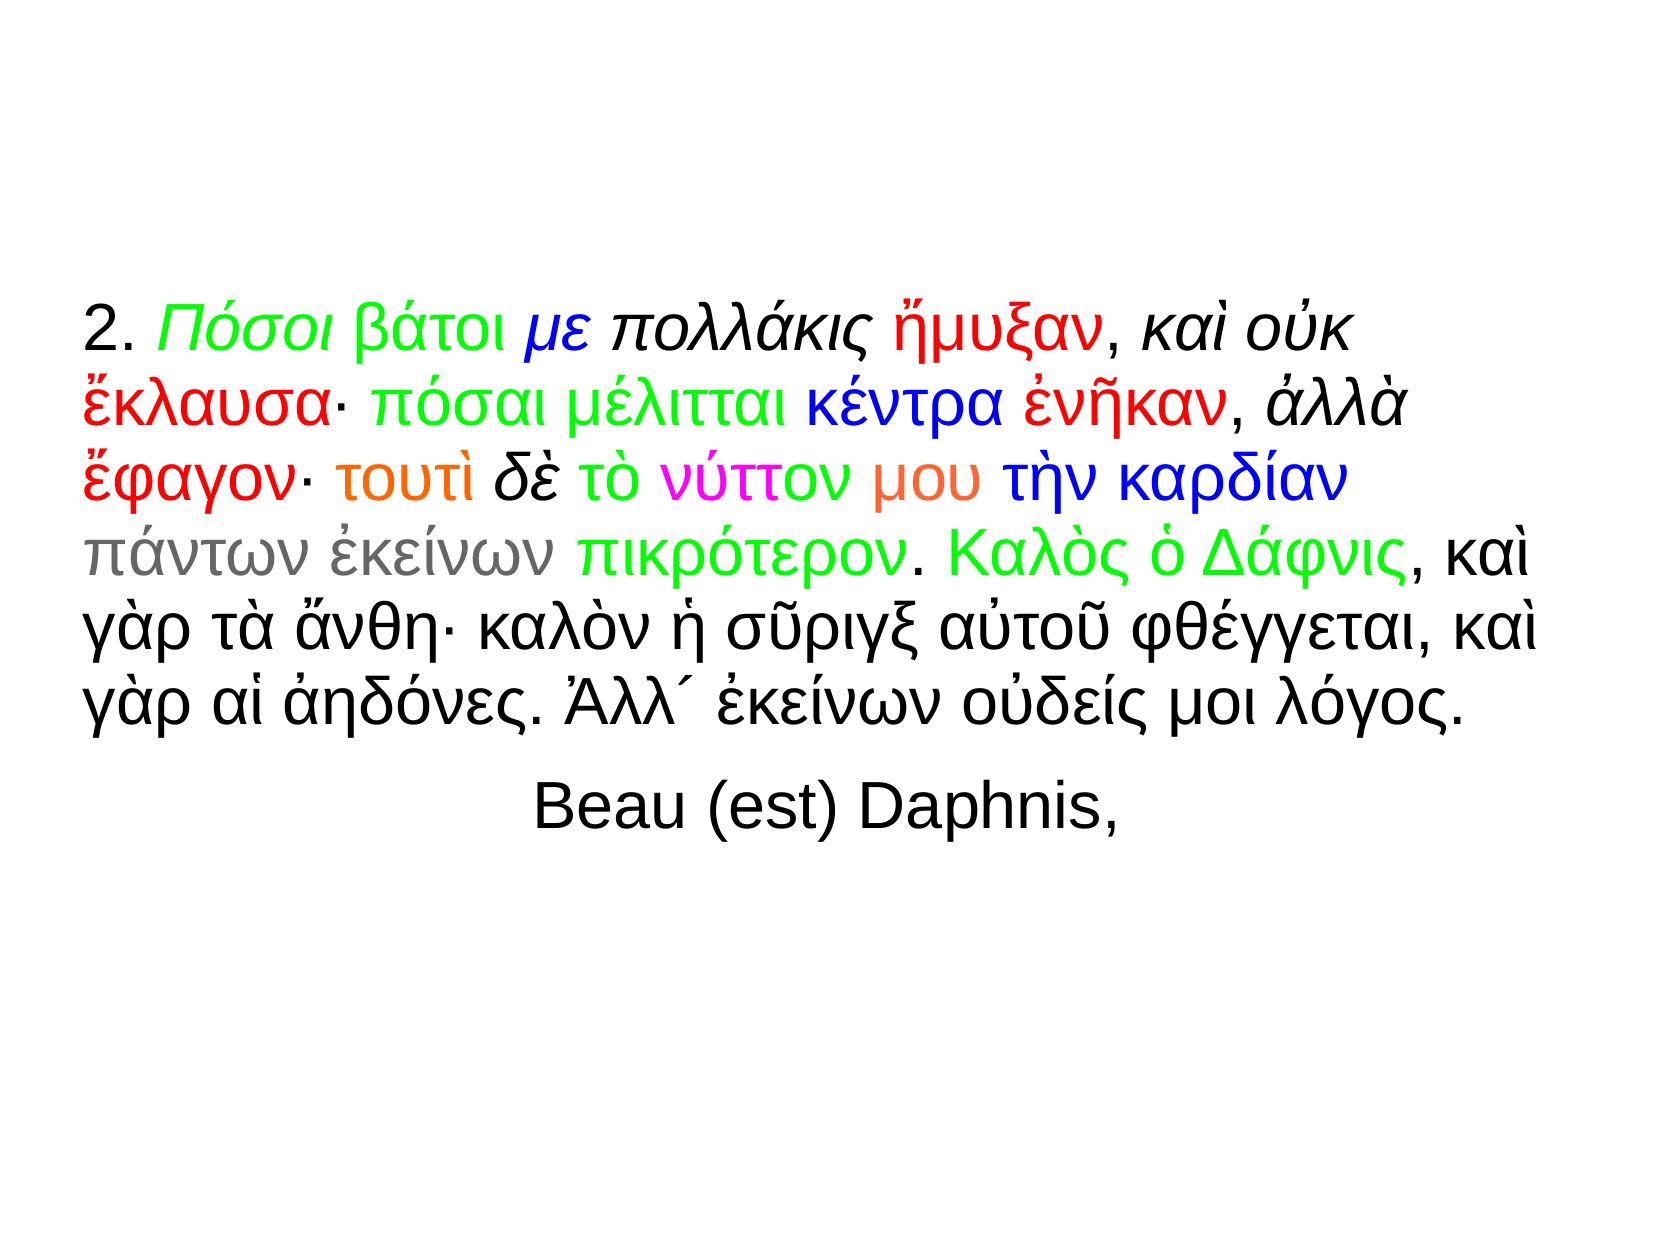

#
2. Πόσοι βάτοι με πολλάκις ἤμυξαν, καὶ οὐκ ἔκλαυσα· πόσαι μέλιτται κέντρα ἐνῆκαν, ἀλλὰ ἔφαγον· τουτὶ δὲ τὸ νύττον μου τὴν καρδίαν πάντων ἐκείνων πικρότερον. Καλὸς ὁ Δάφνις, καὶ γὰρ τὰ ἄνθη· καλὸν ἡ σῦριγξ αὐτοῦ φθέγγεται, καὶ γὰρ αἱ ἀηδόνες. Ἀλλ´ ἐκείνων οὐδείς μοι λόγος.
Beau (est) Daphnis,